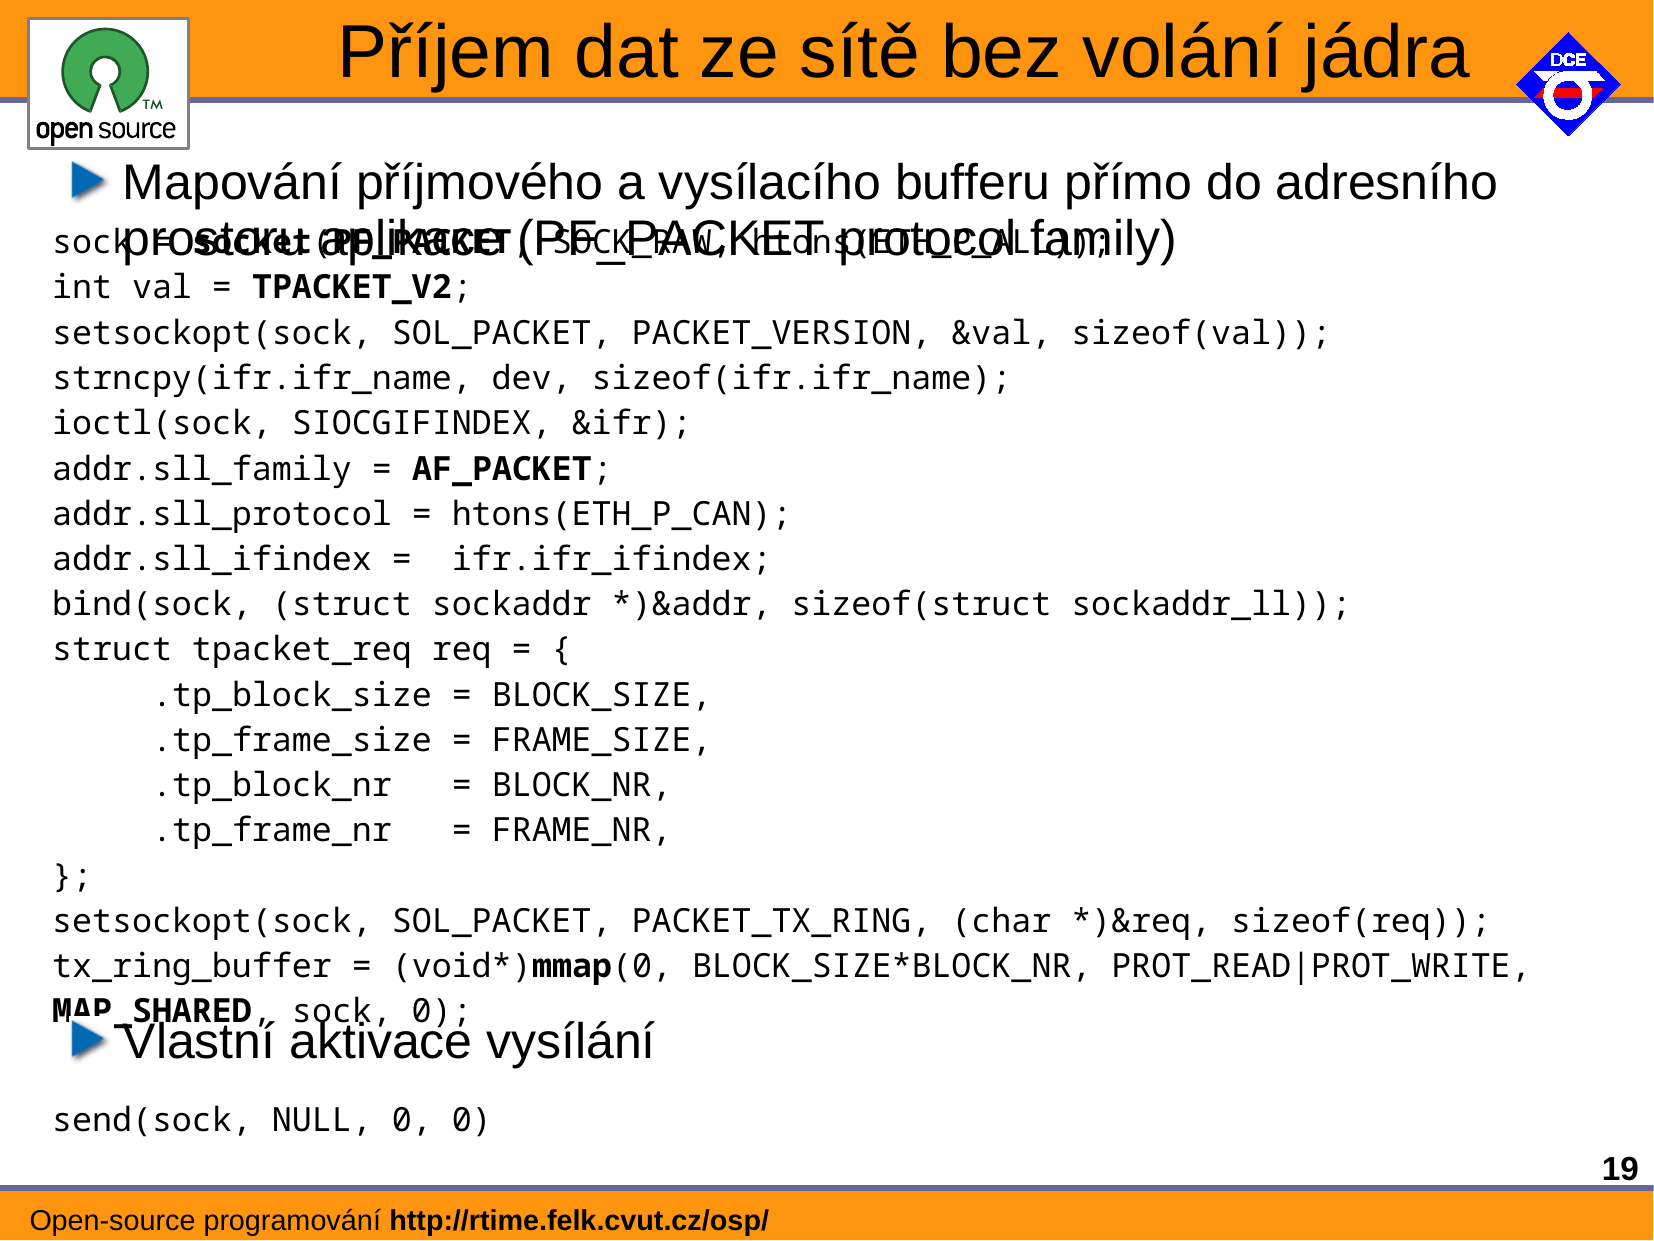

# Příjem dat ze sítě bez volání jádra
Mapování příjmového a vysílacího bufferu přímo do adresního prostoru aplikace (PF_PACKET protocol family)
sock = socket(PF_PACKET, SOCK_RAW, htons(ETH_P_ALL));
int val = TPACKET_V2;
setsockopt(sock, SOL_PACKET, PACKET_VERSION, &val, sizeof(val));
strncpy(ifr.ifr_name, dev, sizeof(ifr.ifr_name);
ioctl(sock, SIOCGIFINDEX, &ifr);
addr.sll_family = AF_PACKET;
addr.sll_protocol = htons(ETH_P_CAN);
addr.sll_ifindex = ifr.ifr_ifindex;
bind(sock, (struct sockaddr *)&addr, sizeof(struct sockaddr_ll));
struct tpacket_req req = {
 .tp_block_size = BLOCK_SIZE,
 .tp_frame_size = FRAME_SIZE,
 .tp_block_nr = BLOCK_NR,
 .tp_frame_nr = FRAME_NR,
};
setsockopt(sock, SOL_PACKET, PACKET_TX_RING, (char *)&req, sizeof(req));
tx_ring_buffer = (void*)mmap(0, BLOCK_SIZE*BLOCK_NR, PROT_READ|PROT_WRITE, MAP_SHARED, sock, 0);
Vlastní aktivace vysílání
send(sock, NULL, 0, 0)